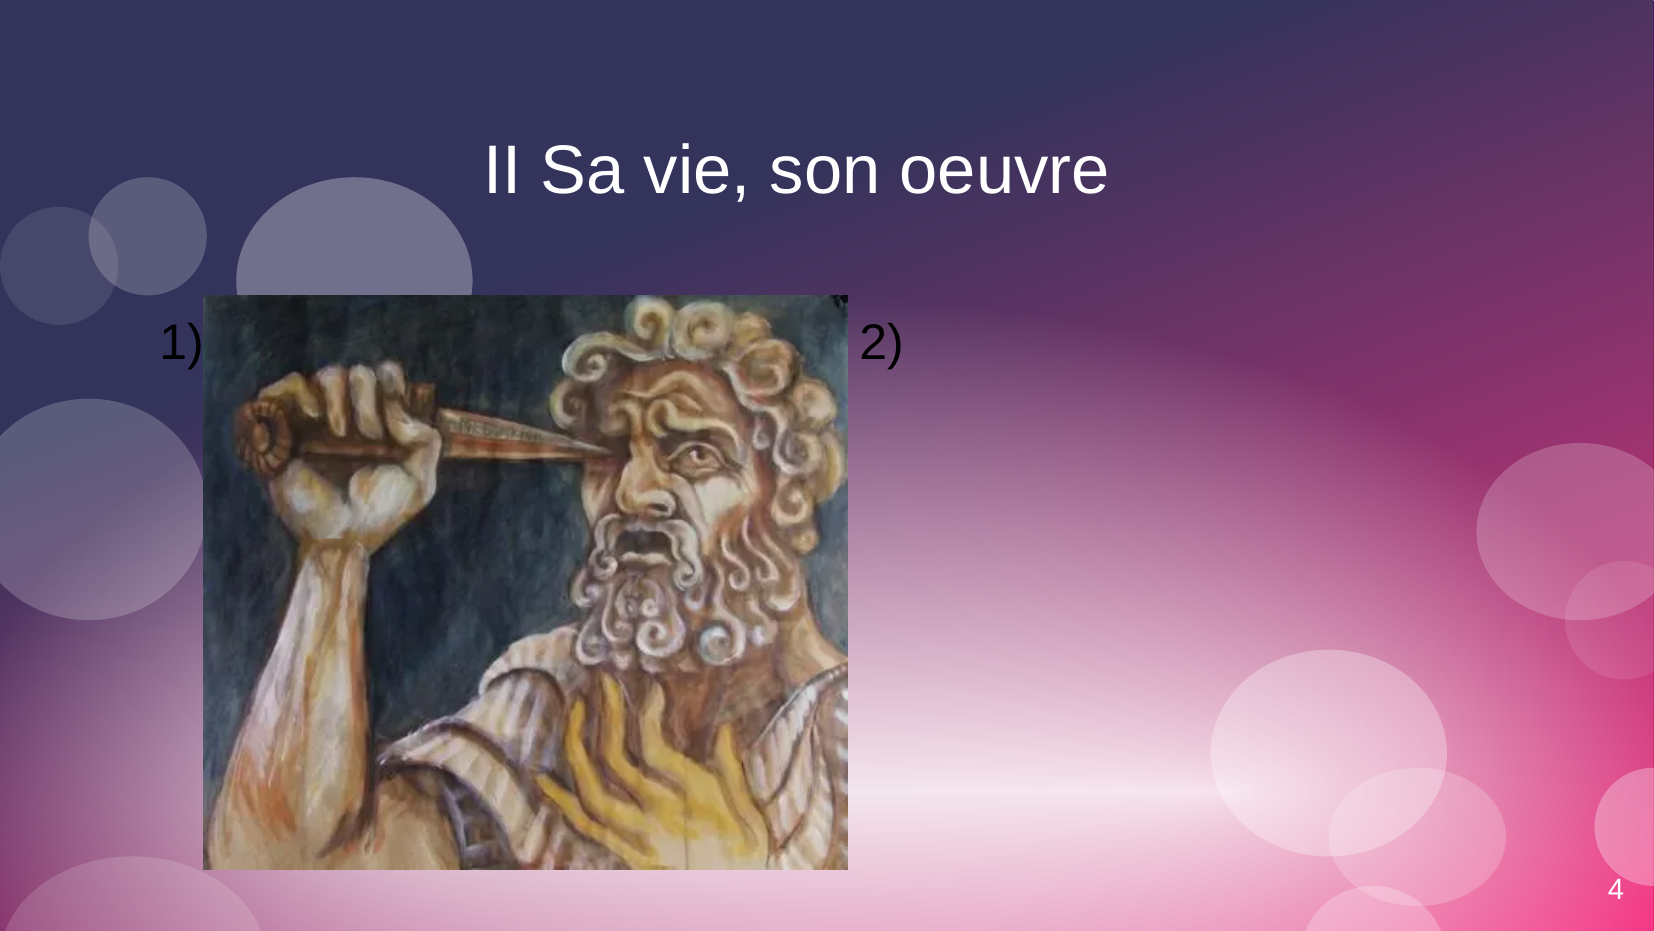

# II Sa vie, son oeuvre
1) 2)